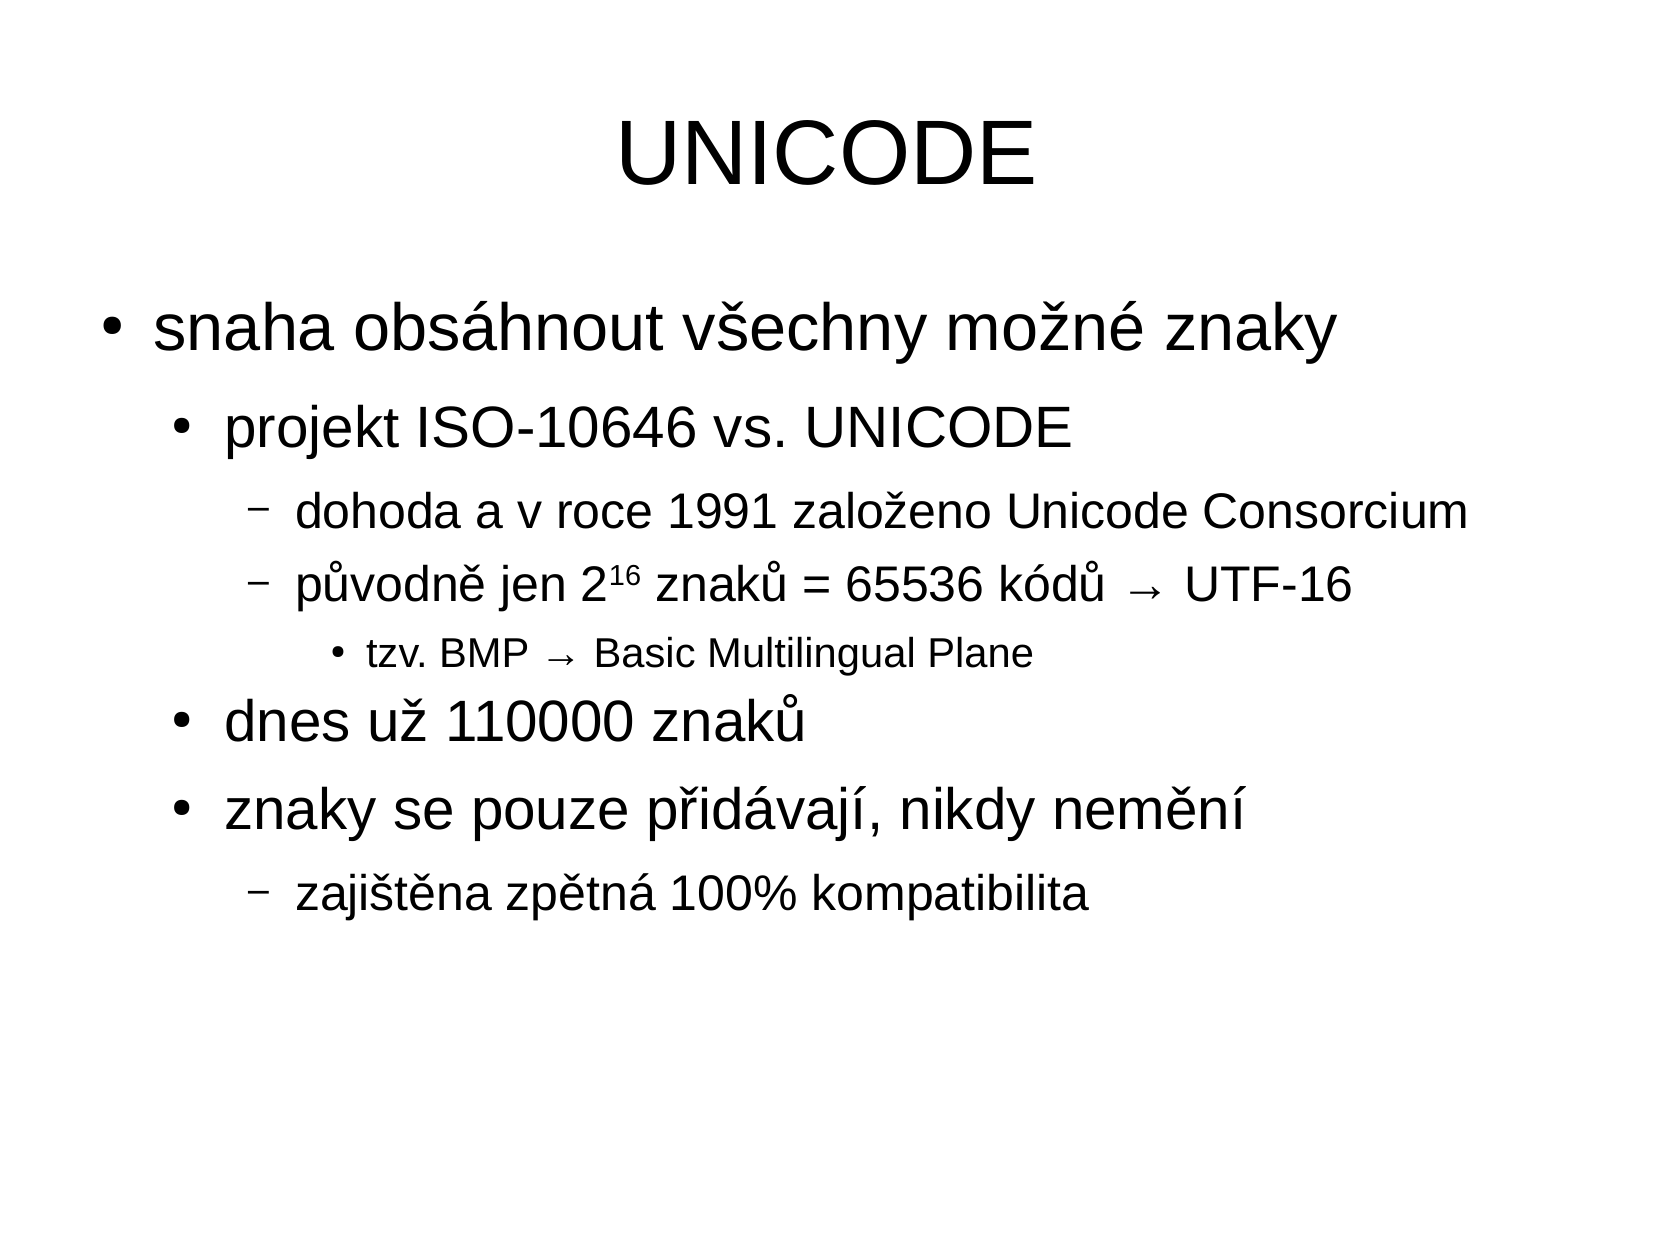

# UNICODE
snaha obsáhnout všechny možné znaky
projekt ISO-10646 vs. UNICODE
dohoda a v roce 1991 založeno Unicode Consorcium
původně jen 216 znaků = 65536 kódů → UTF-16
tzv. BMP → Basic Multilingual Plane
dnes už 110000 znaků
znaky se pouze přidávají, nikdy nemění
zajištěna zpětná 100% kompatibilita